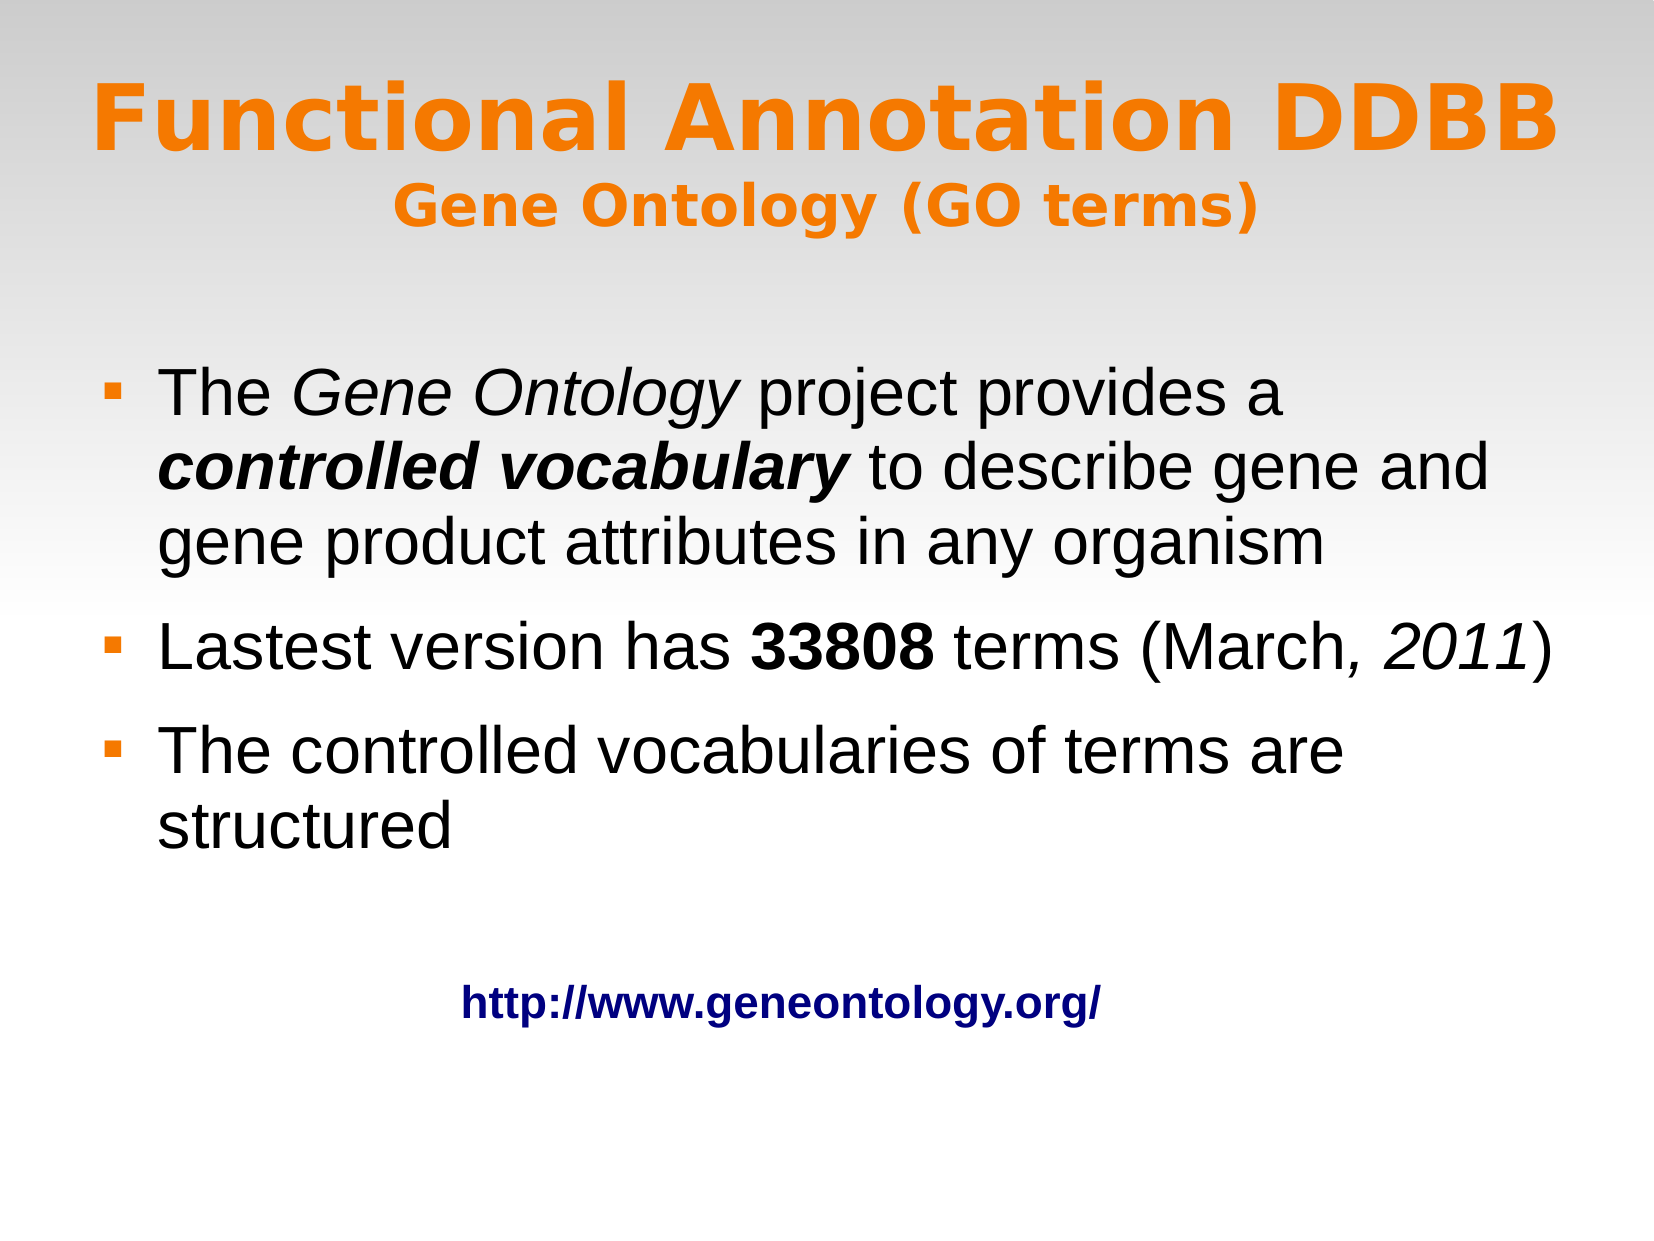

# Functional Annotation DDBB Gene Ontology (GO terms)
The Gene Ontology project provides a controlled vocabulary to describe gene and gene product attributes in any organism
Lastest version has 33808 terms (March, 2011)
The controlled vocabularies of terms are structured
http://www.geneontology.org/